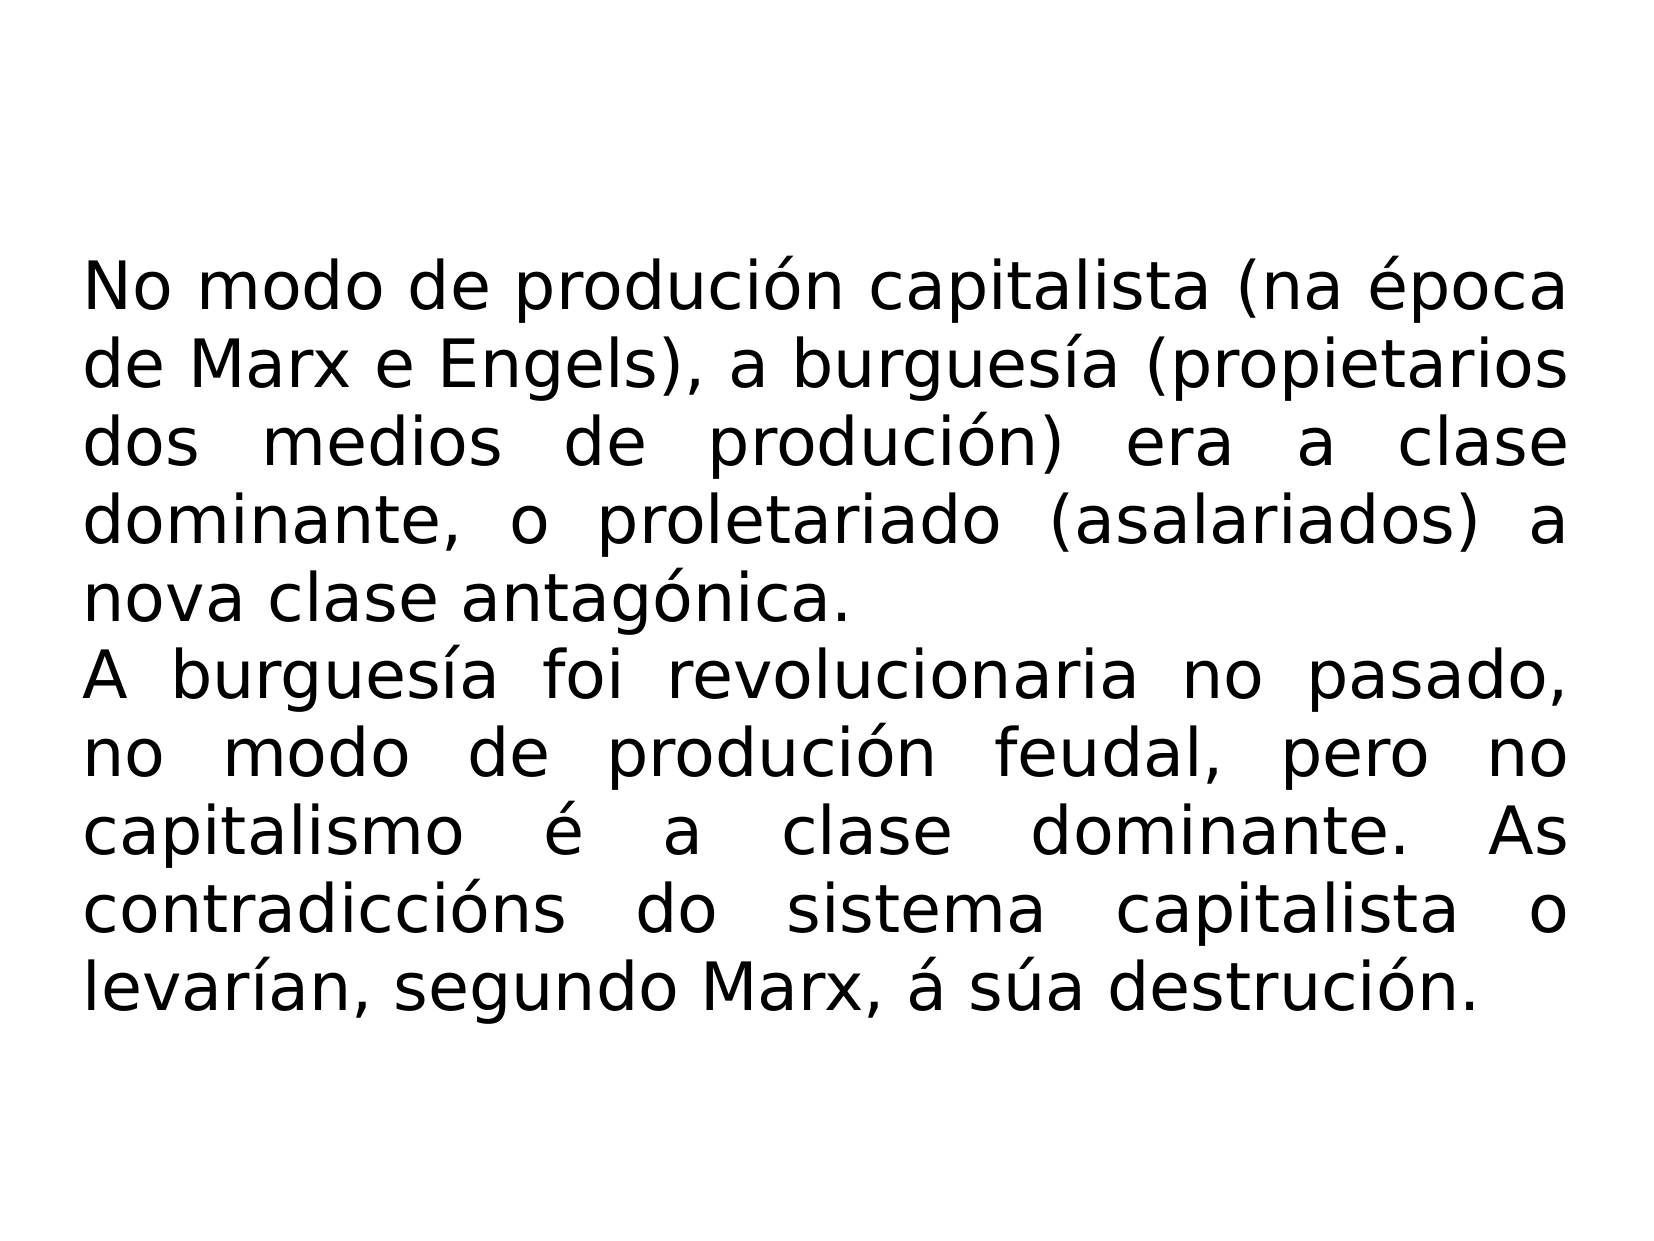

# No modo de produción capitalista (na época de Marx e Engels), a burguesía (propietarios dos medios de produción) era a clase dominante, o proletariado (asalariados) a nova clase antagónica.
A burguesía foi revolucionaria no pasado, no modo de produción feudal, pero no capitalismo é a clase dominante. As contradiccións do sistema capitalista o levarían, segundo Marx, á súa destrución.